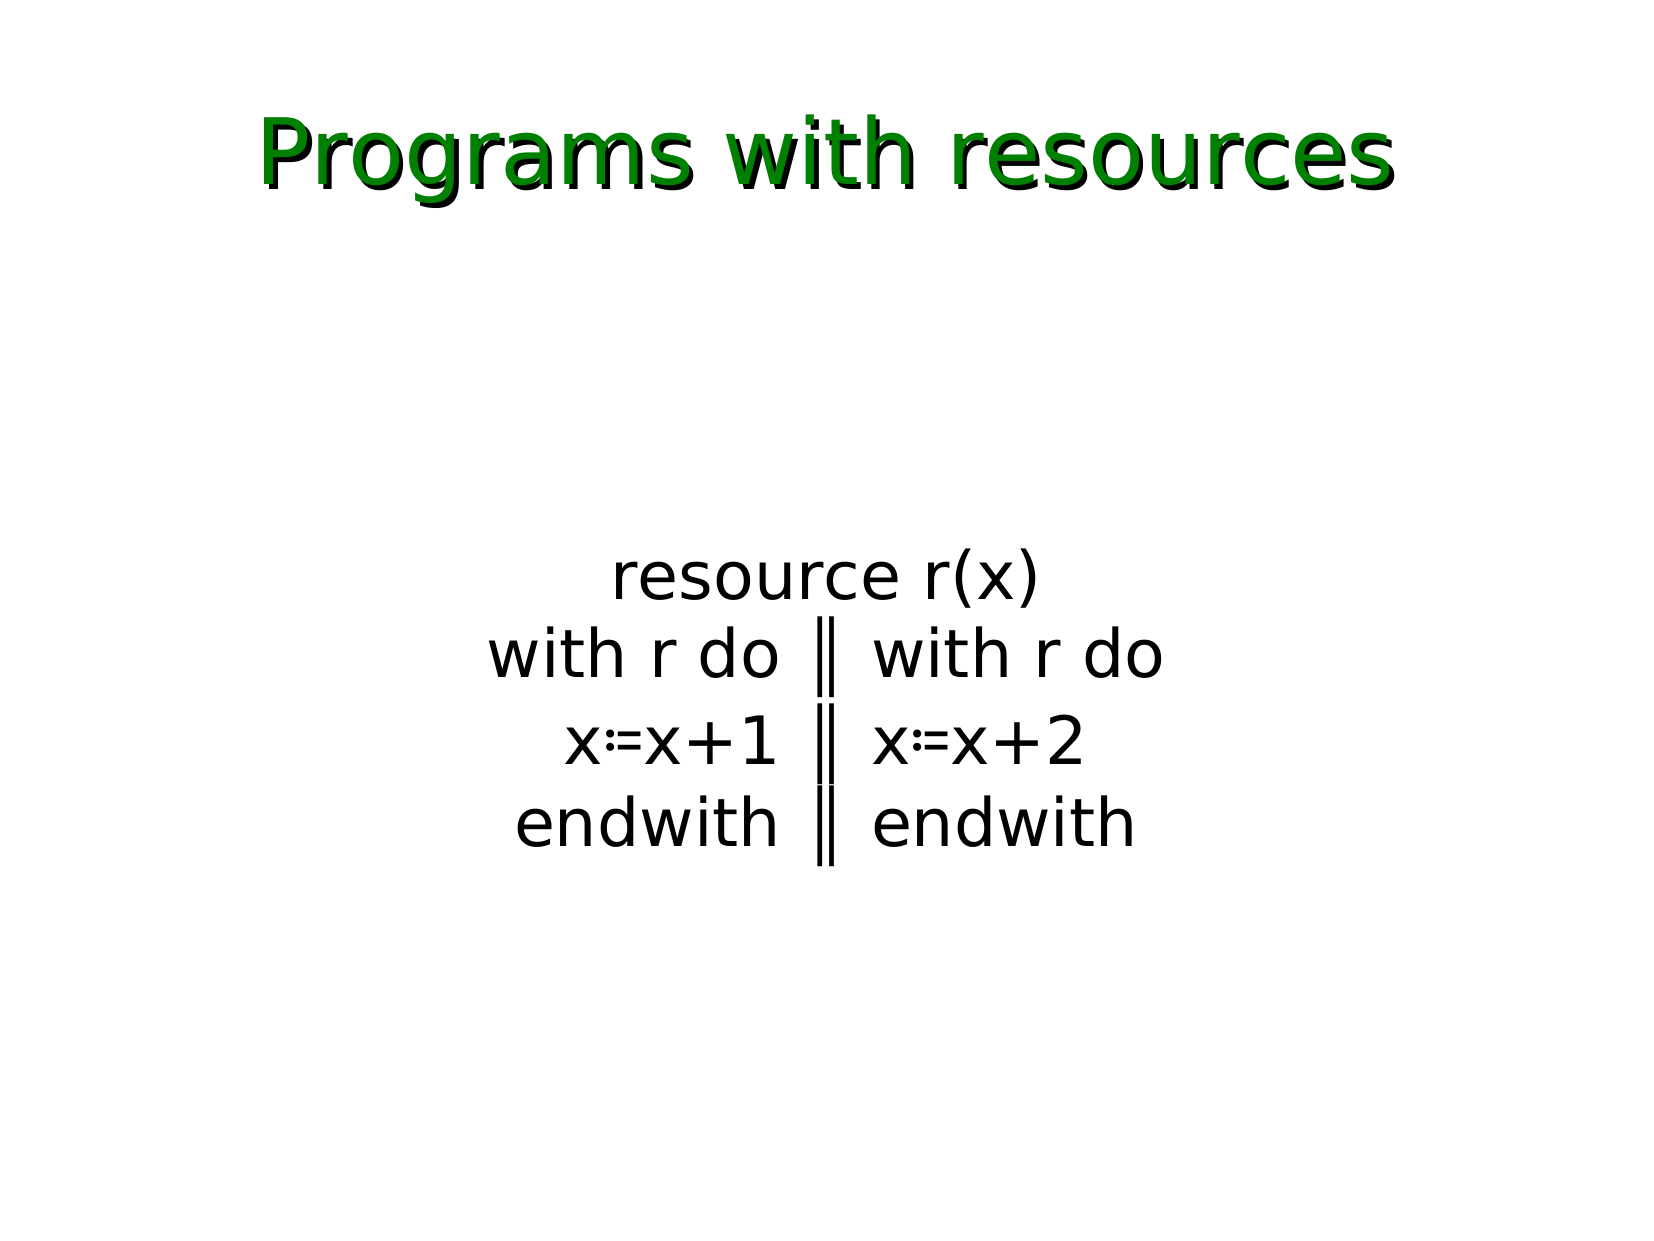

Programs with resources
# resource r(x) with r do ║ with r do x≔x+1 ║ x≔x+2 endwith ║ endwith